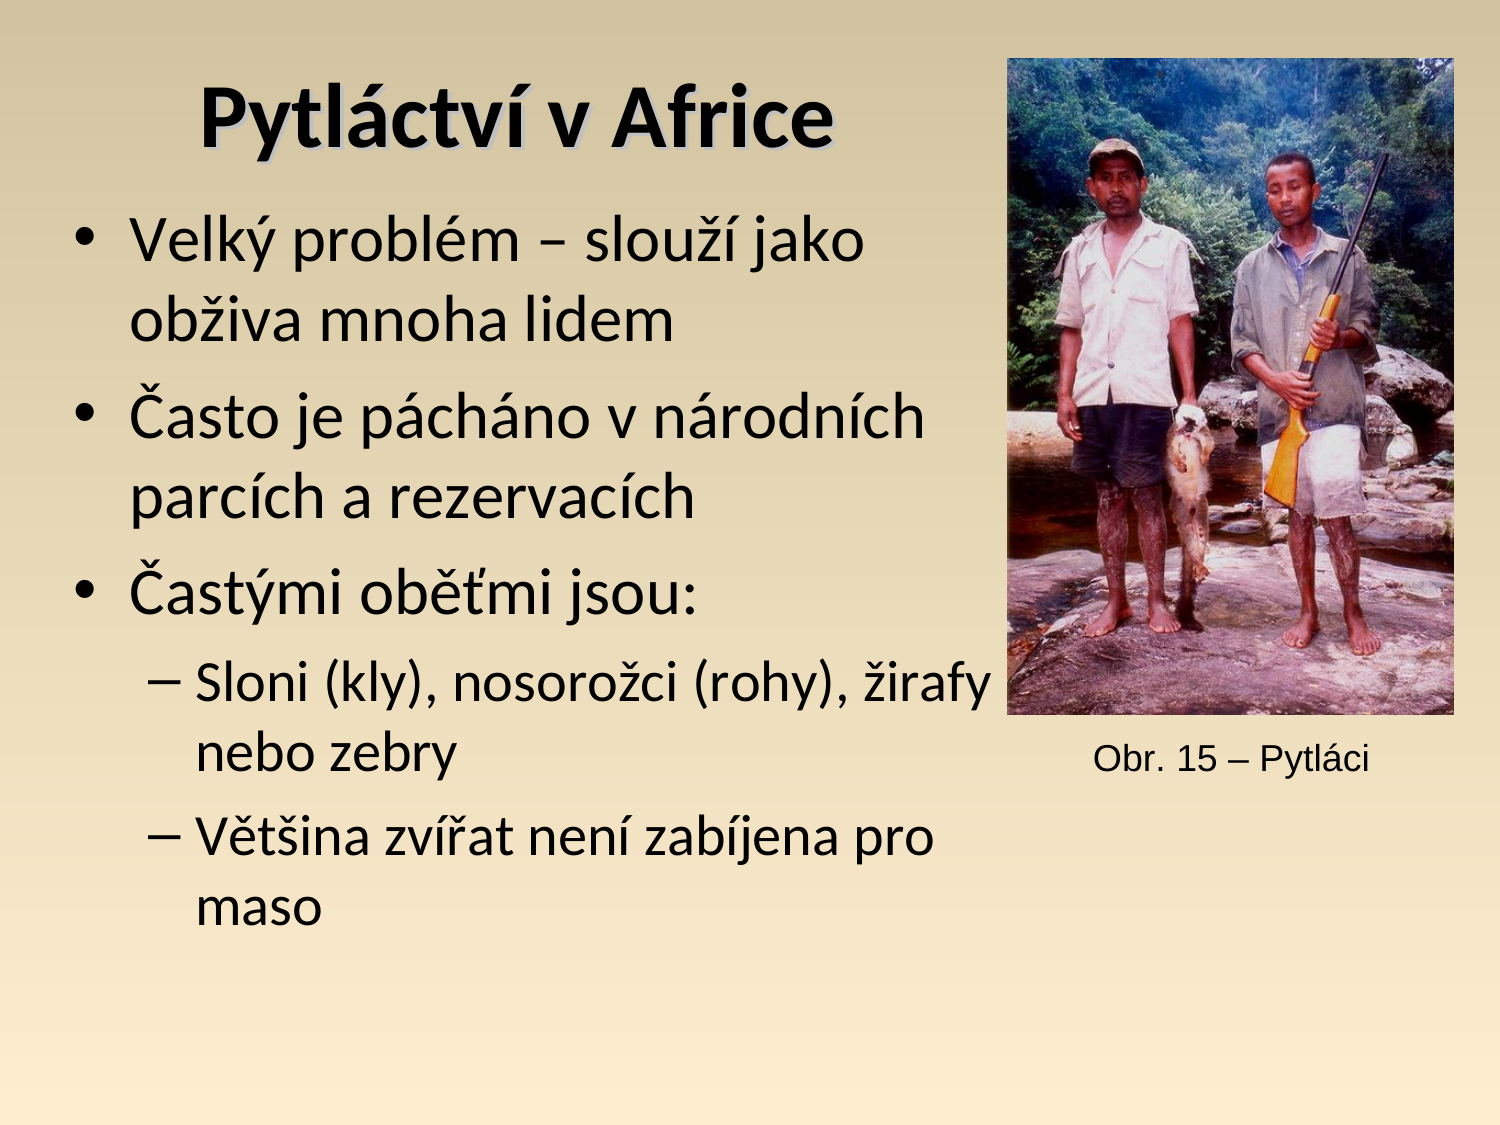

# Pytláctví v Africe
Velký problém – slouží jako obživa mnoha lidem
Často je pácháno v národních parcích a rezervacích
Častými oběťmi jsou:
Sloni (kly), nosorožci (rohy), žirafy nebo zebry
Většina zvířat není zabíjena pro maso
Obr. 15 – Pytláci